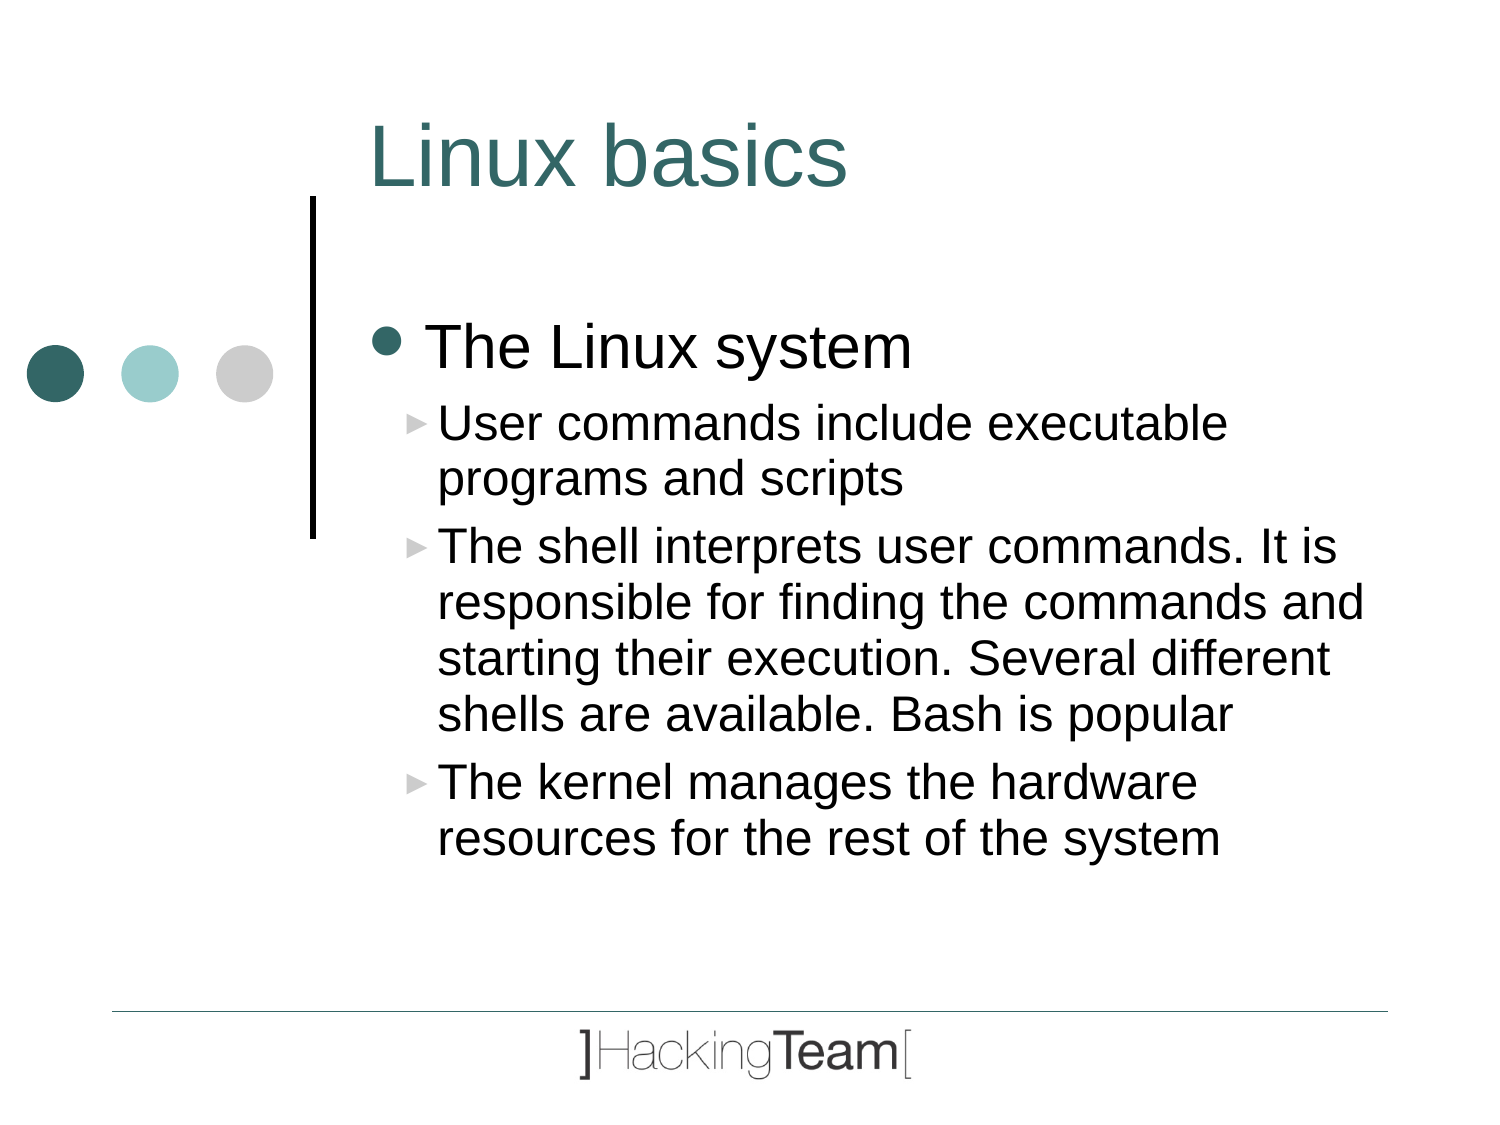

# Linux basics
The Linux system
User commands include executable programs and scripts
The shell interprets user commands. It is responsible for finding the commands and starting their execution. Several different shells are available. Bash is popular
The kernel manages the hardware resources for the rest of the system